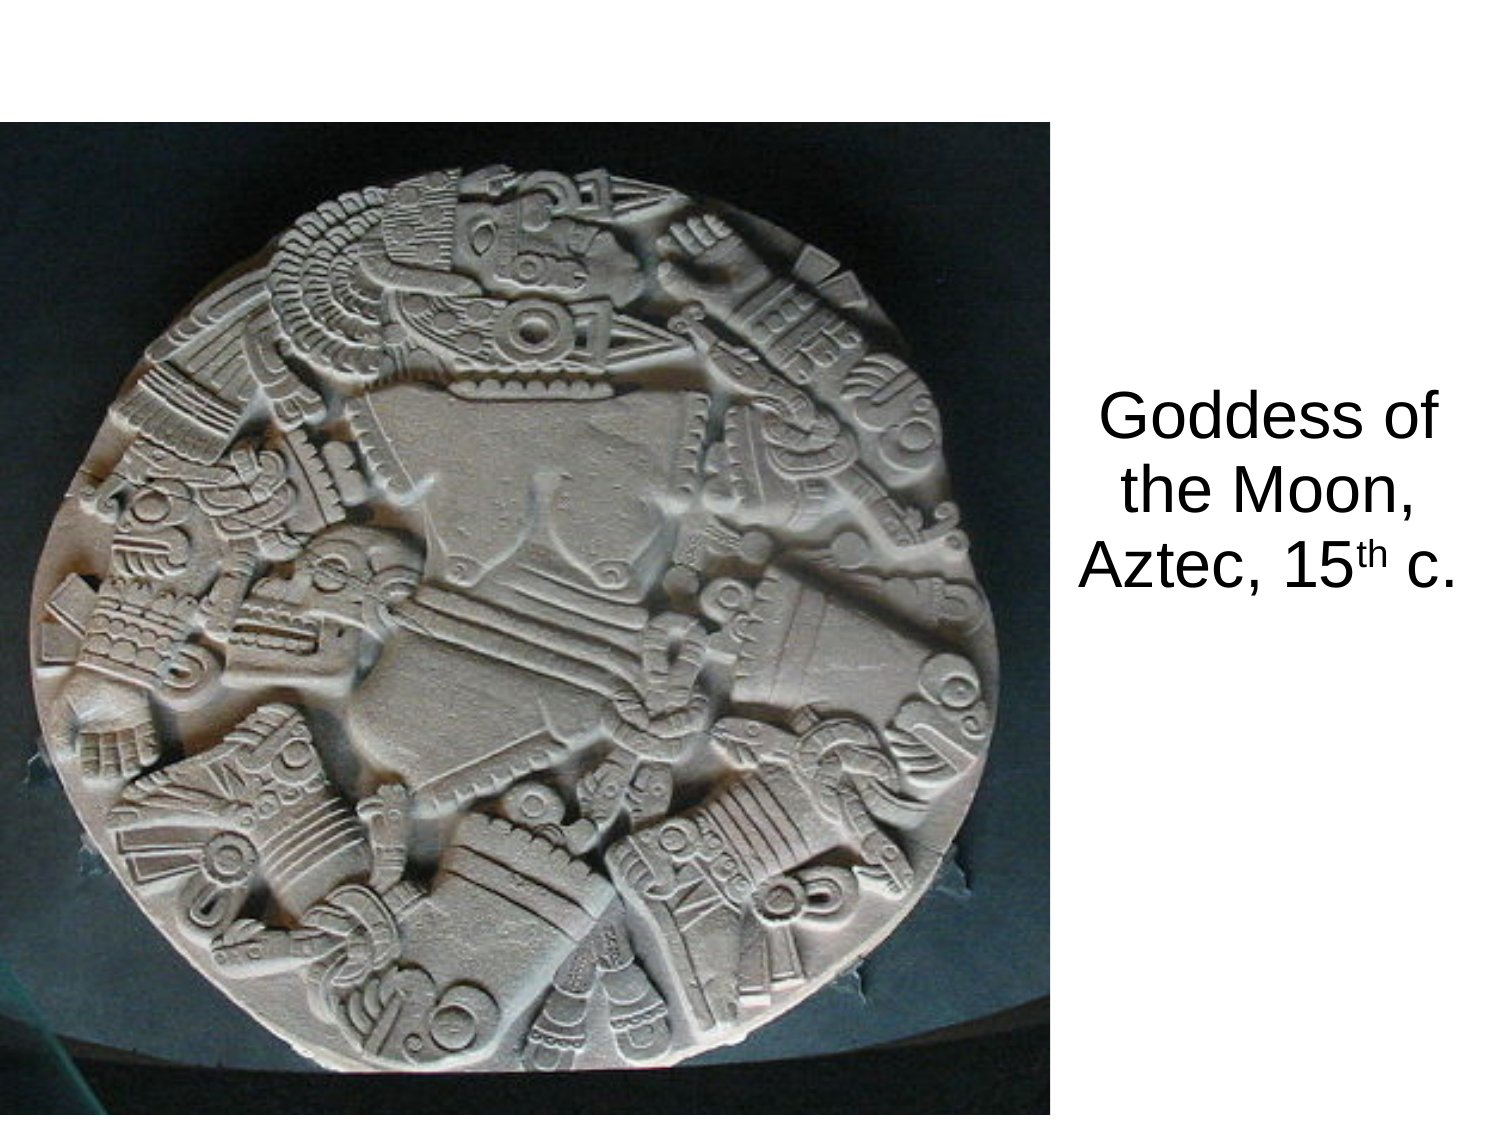

# Goddess of the Moon, Aztec, 15th c.